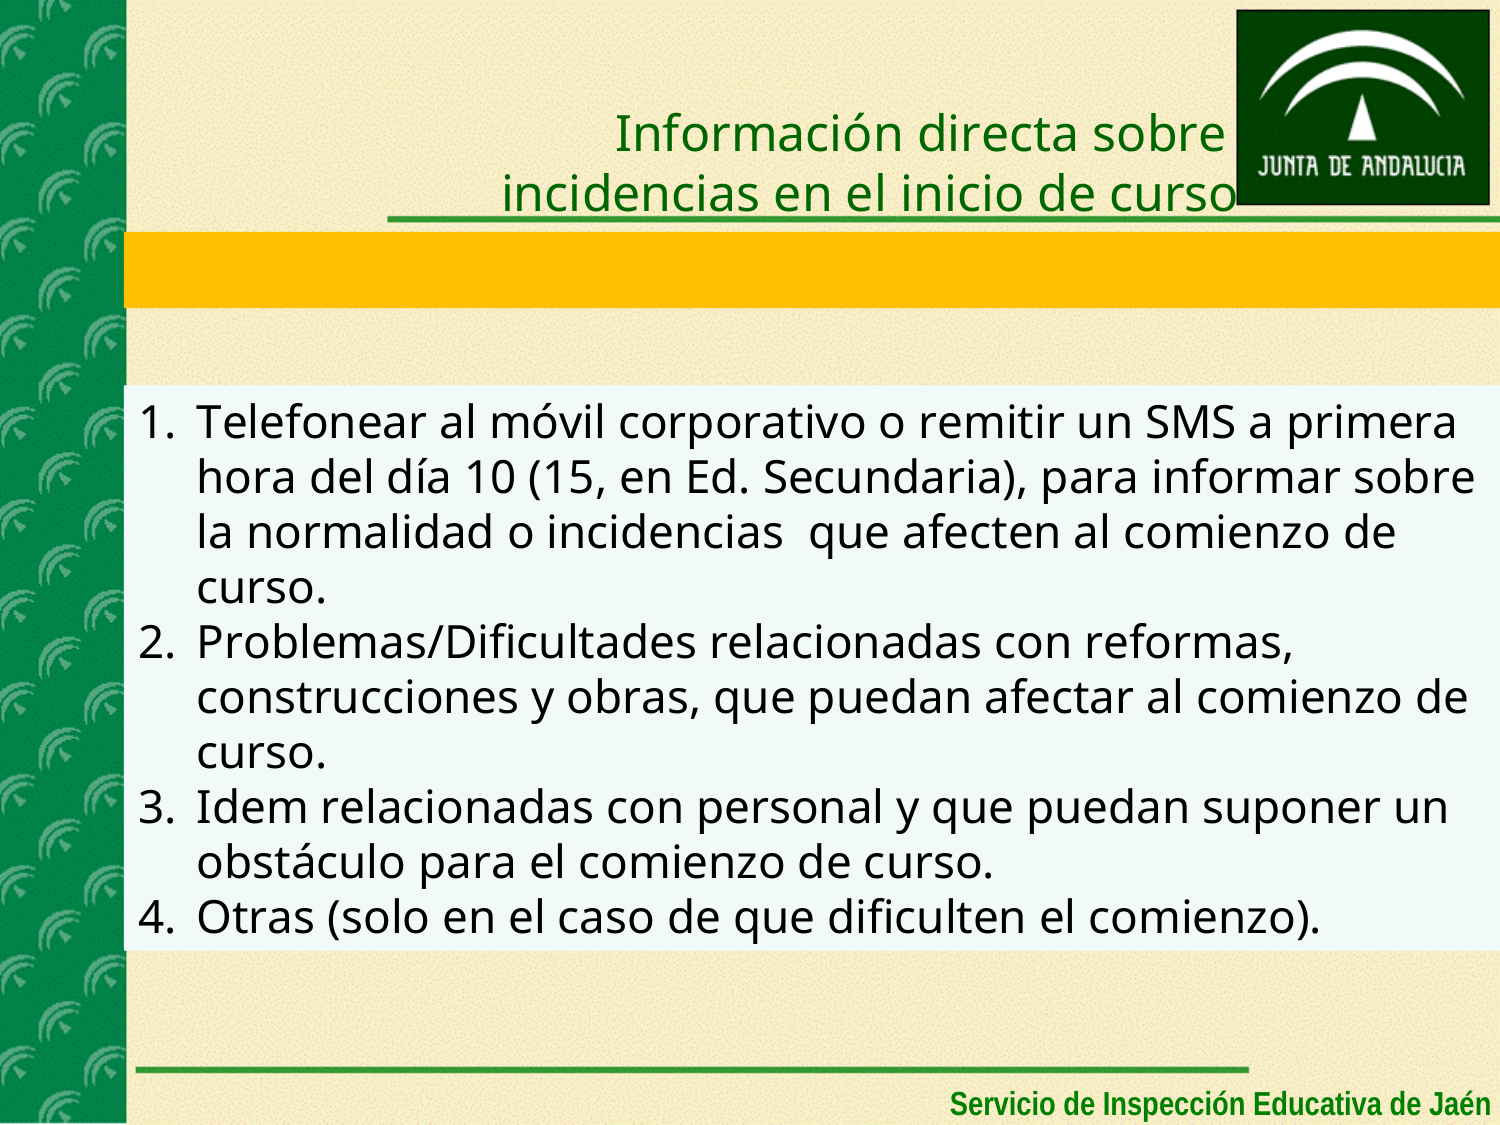

Información directa sobre
incidencias en el inicio de curso
Telefonear al móvil corporativo o remitir un SMS a primera hora del día 10 (15, en Ed. Secundaria), para informar sobre la normalidad o incidencias que afecten al comienzo de curso.
Problemas/Dificultades relacionadas con reformas, construcciones y obras, que puedan afectar al comienzo de curso.
Idem relacionadas con personal y que puedan suponer un obstáculo para el comienzo de curso.
Otras (solo en el caso de que dificulten el comienzo).
Servicio de Inspección Educativa de Jaén